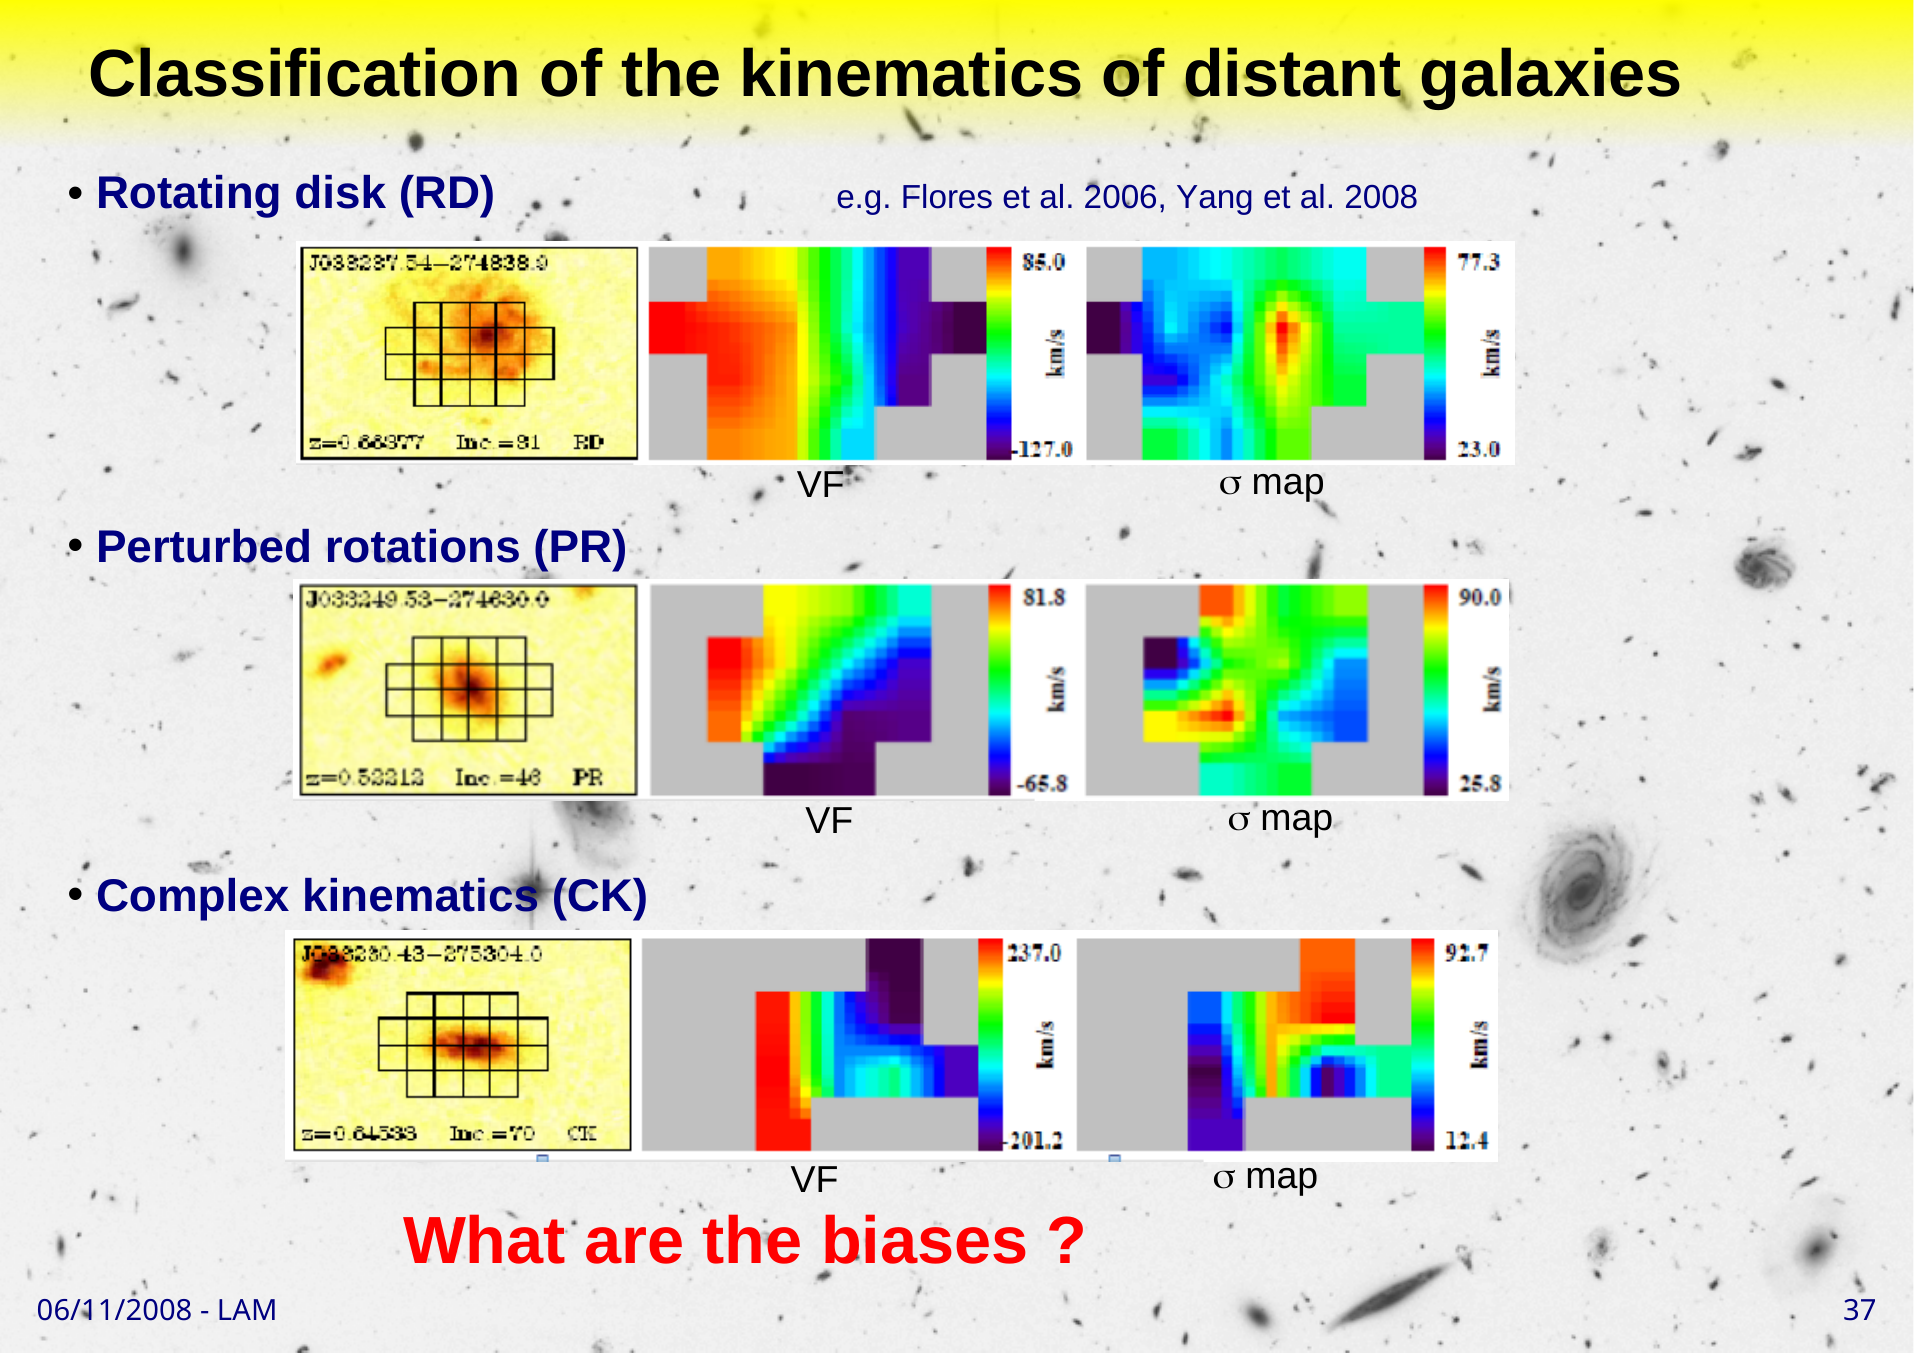

# Classification of the kinematics of distant galaxies
 Rotating disk (RD)
‏
 Perturbed rotations (PR)‏
 Complex kinematics (CK)‏
e.g. Flores et al. 2006, Yang et al. 2008
σ map
VF
σ map
VF
σ map
VF
What are the biases ?
37
06/11/2008 - LAM